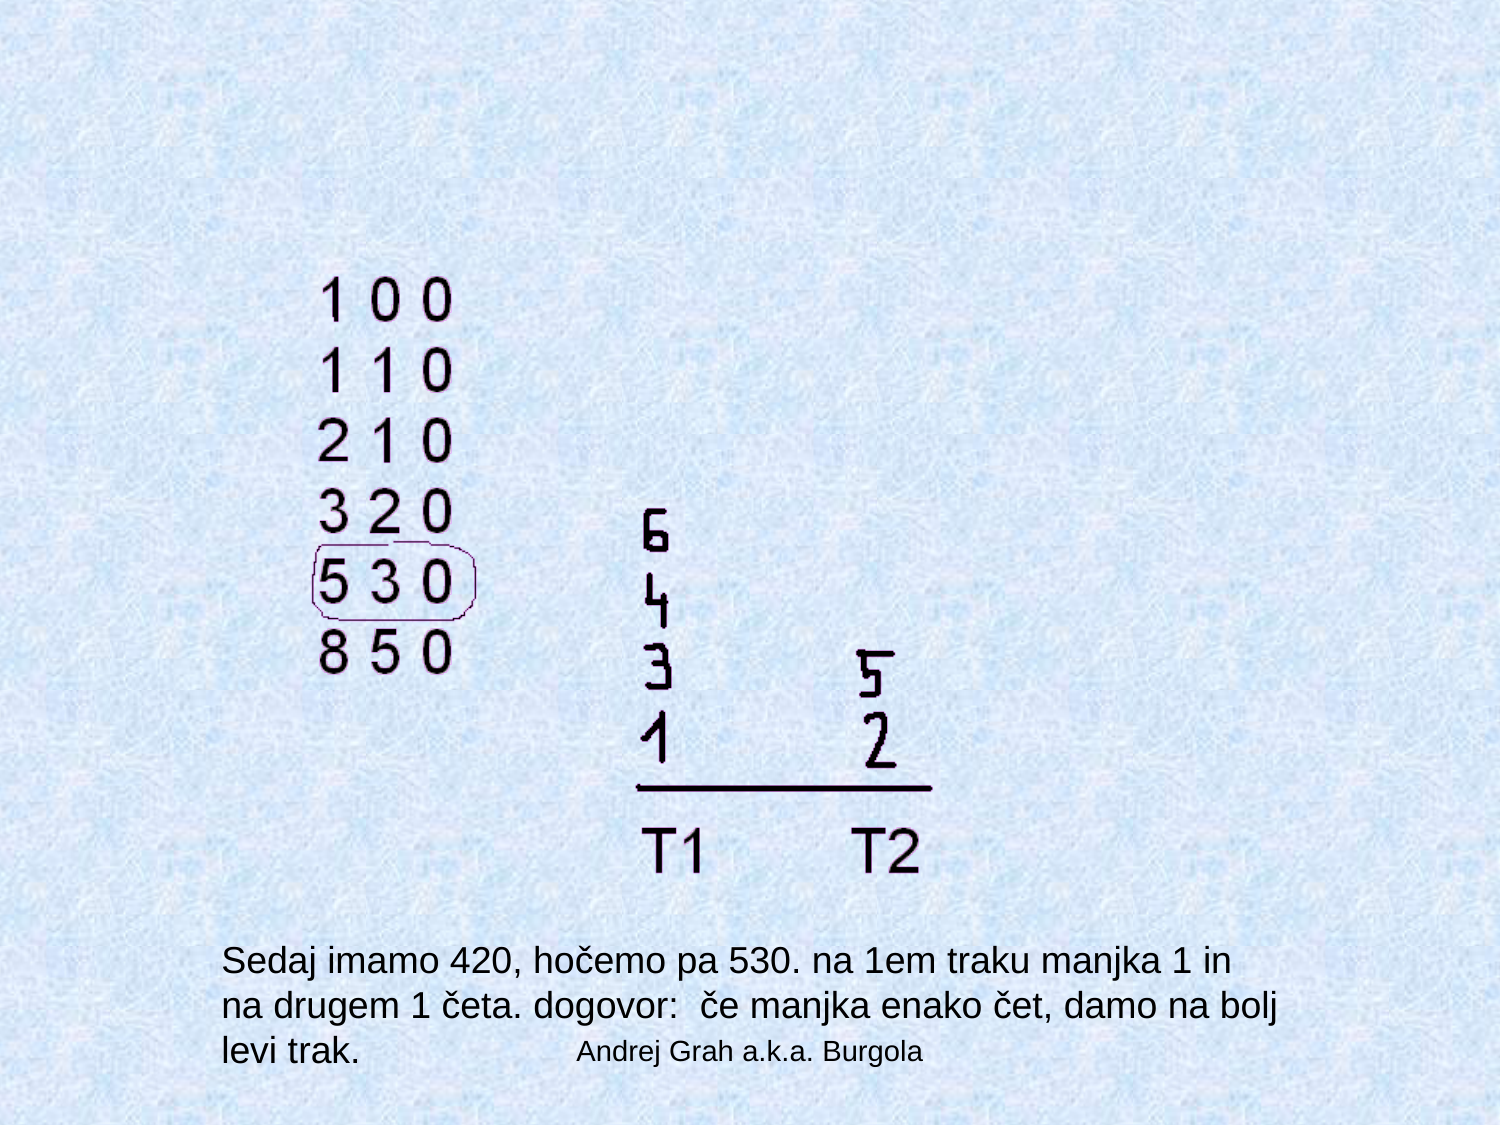

Sedaj imamo 420, hočemo pa 530. na 1em traku manjka 1 in na drugem 1 četa. dogovor: če manjka enako čet, damo na bolj levi trak.
Andrej Grah a.k.a. Burgola